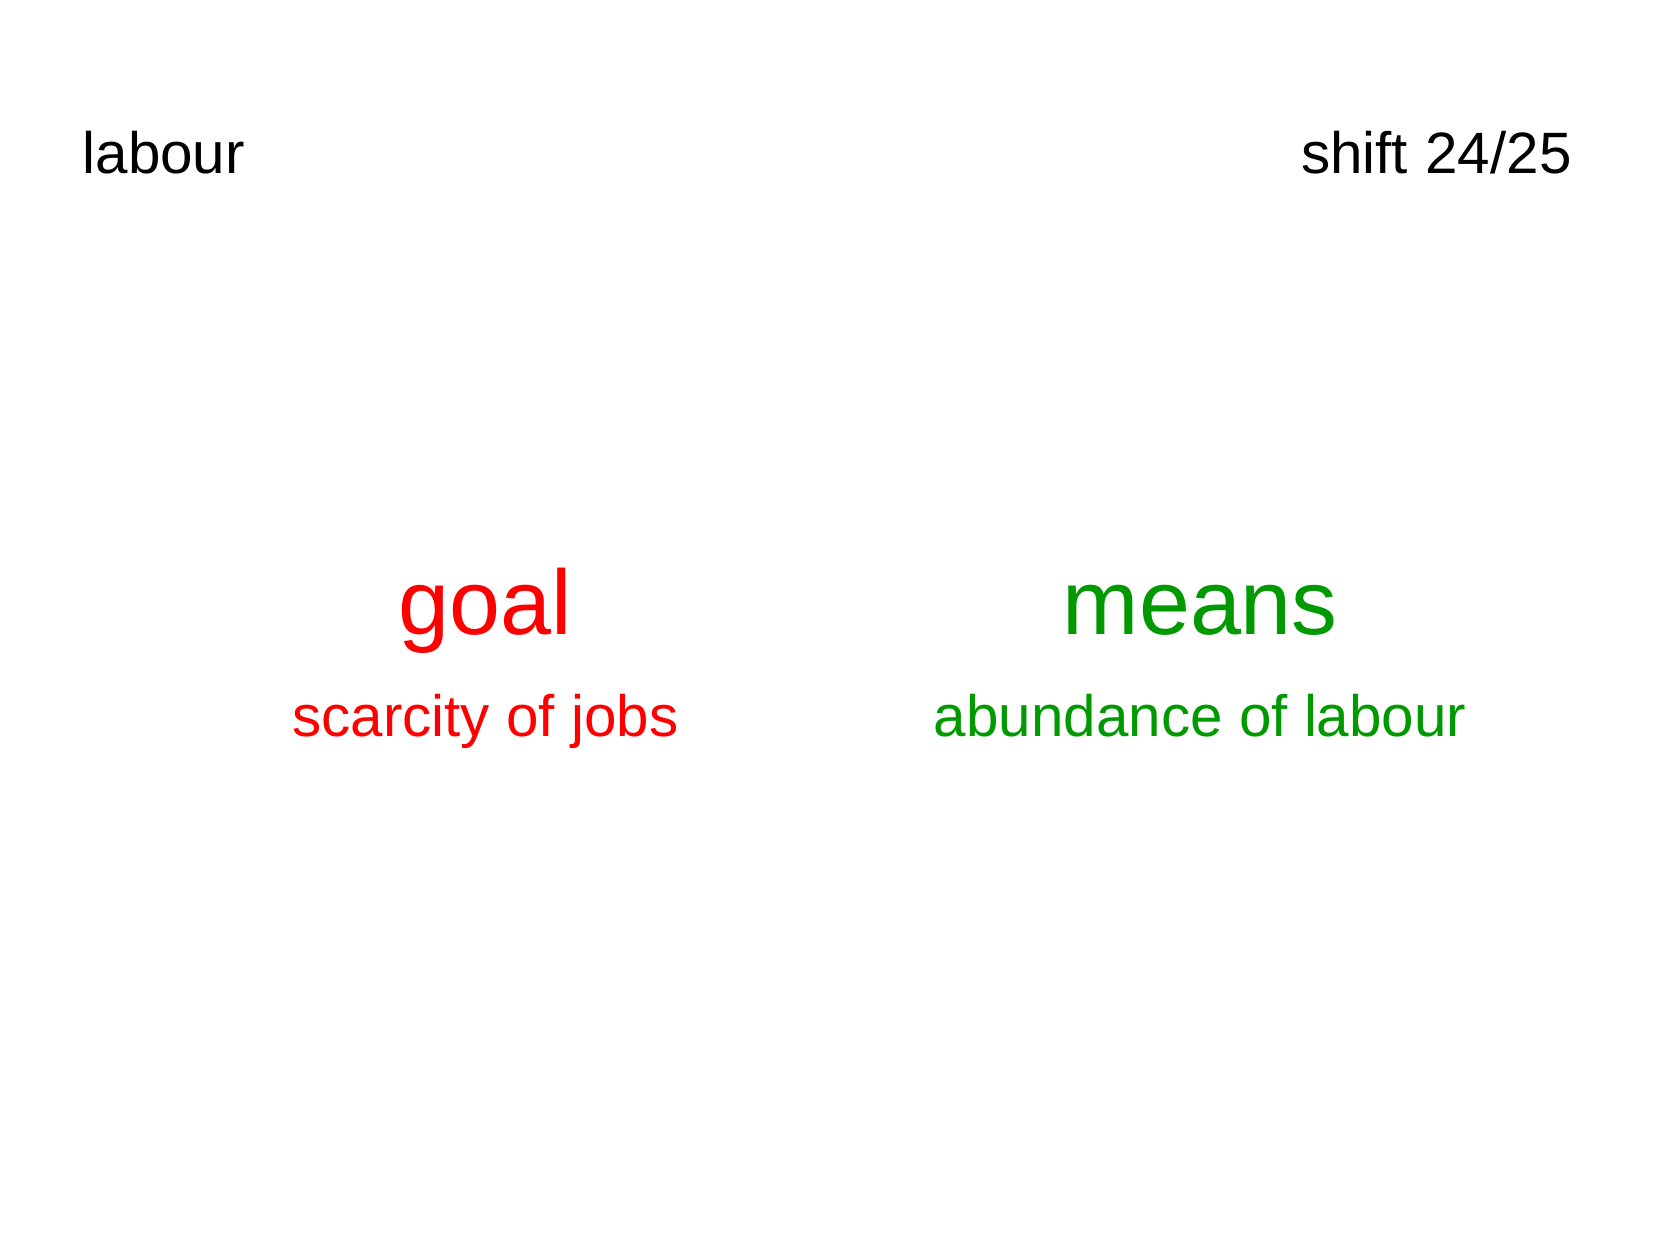

# labour
shift
24/25
goal
scarcity of jobs
means
abundance of labour